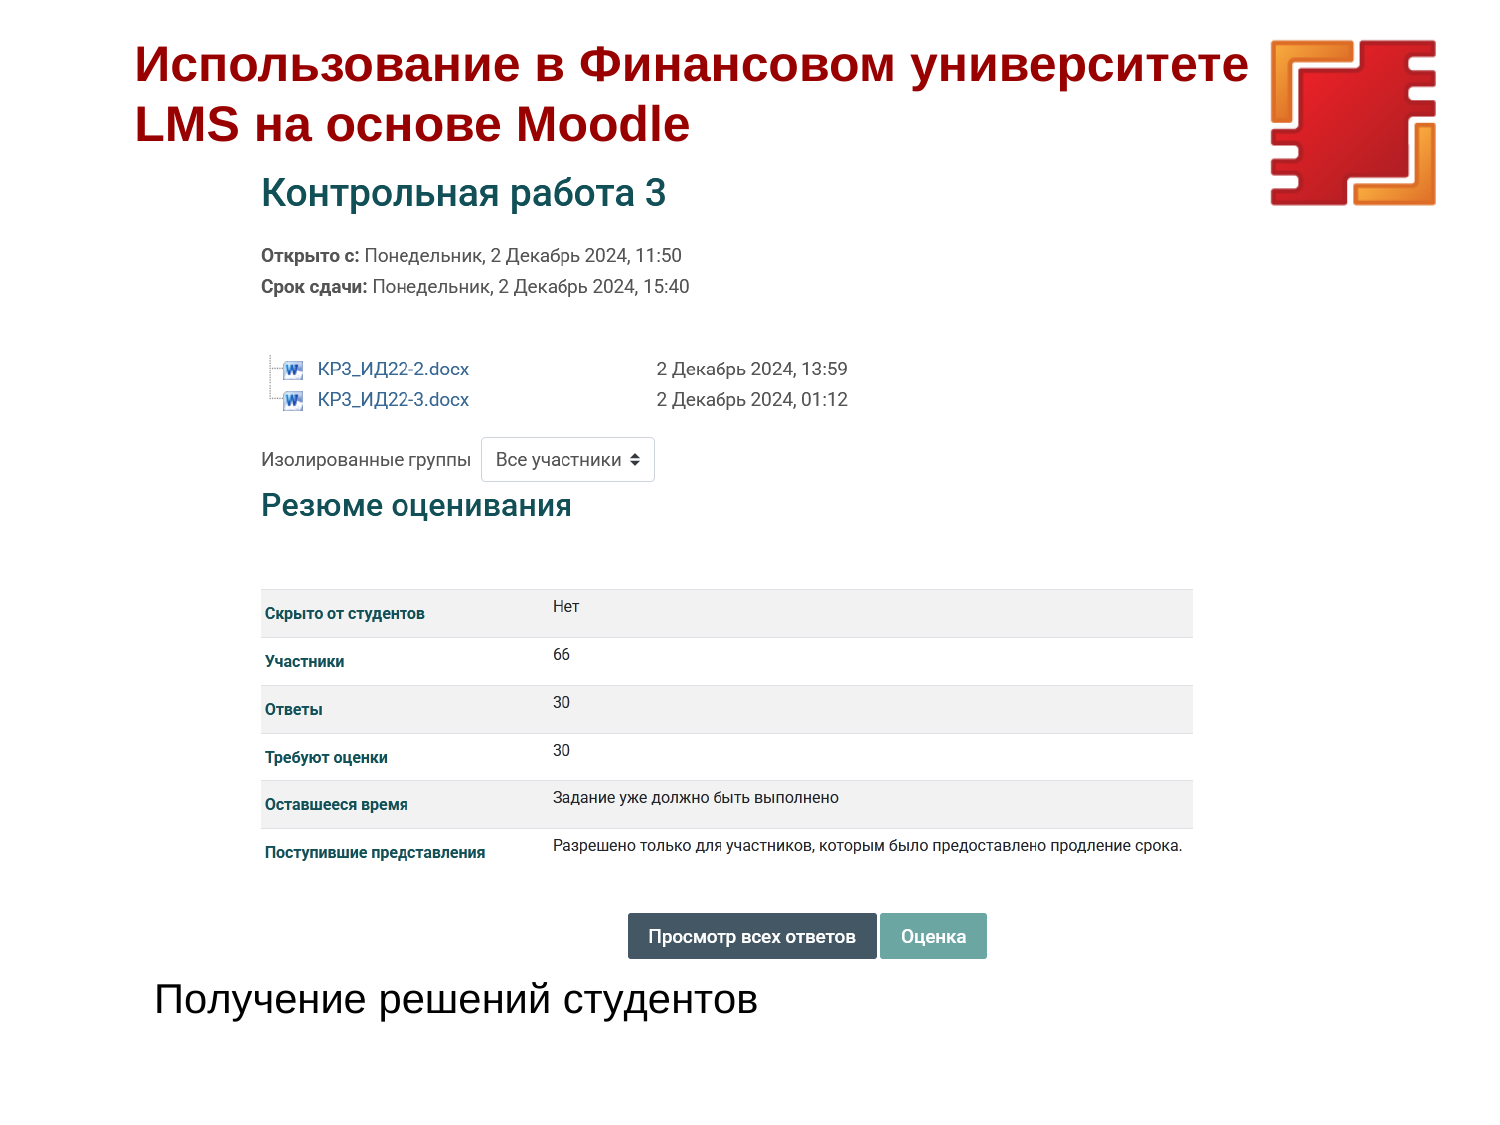

Использование в Финансовом университете LMS на основе Moodle
Получение решений студентов